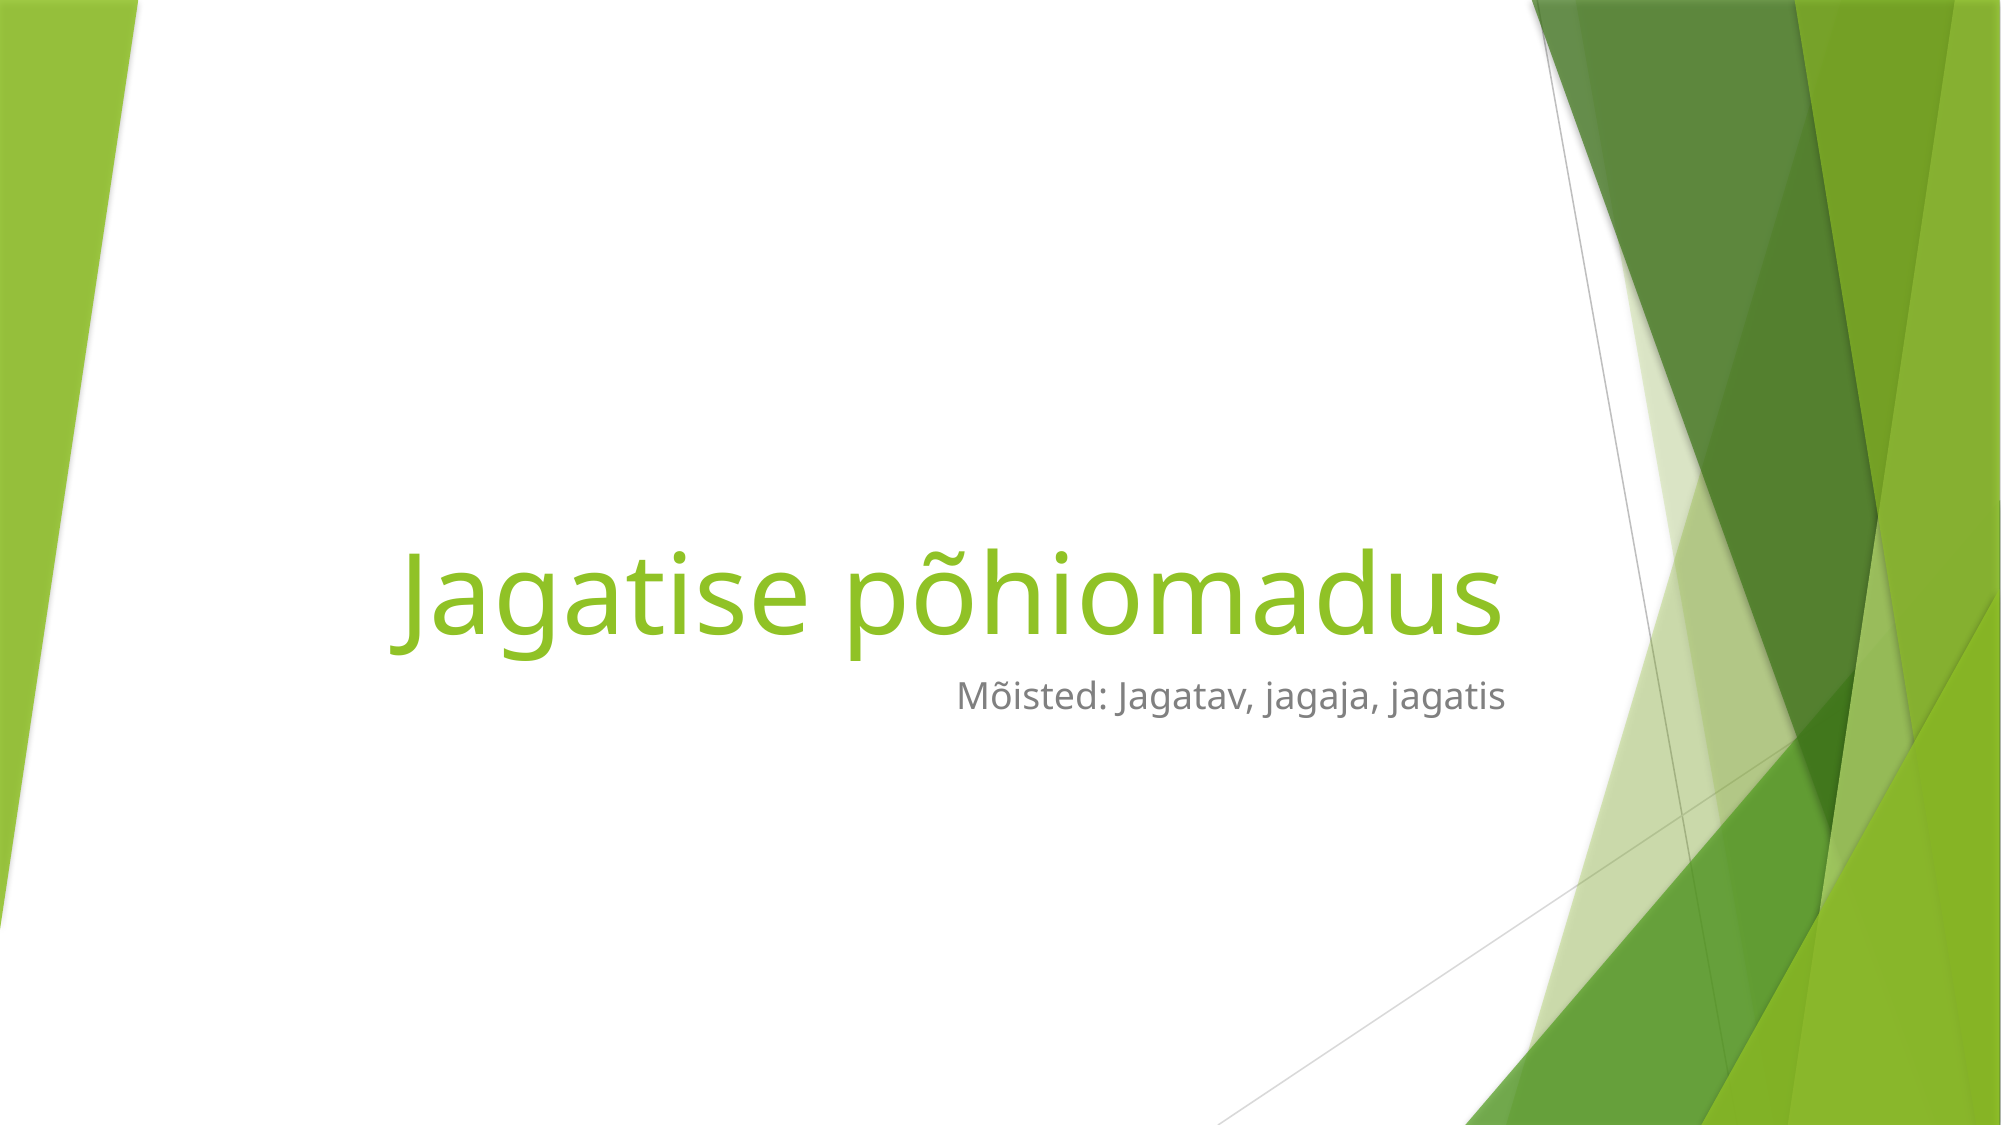

# Jagatise põhiomadus
Mõisted: Jagatav, jagaja, jagatis